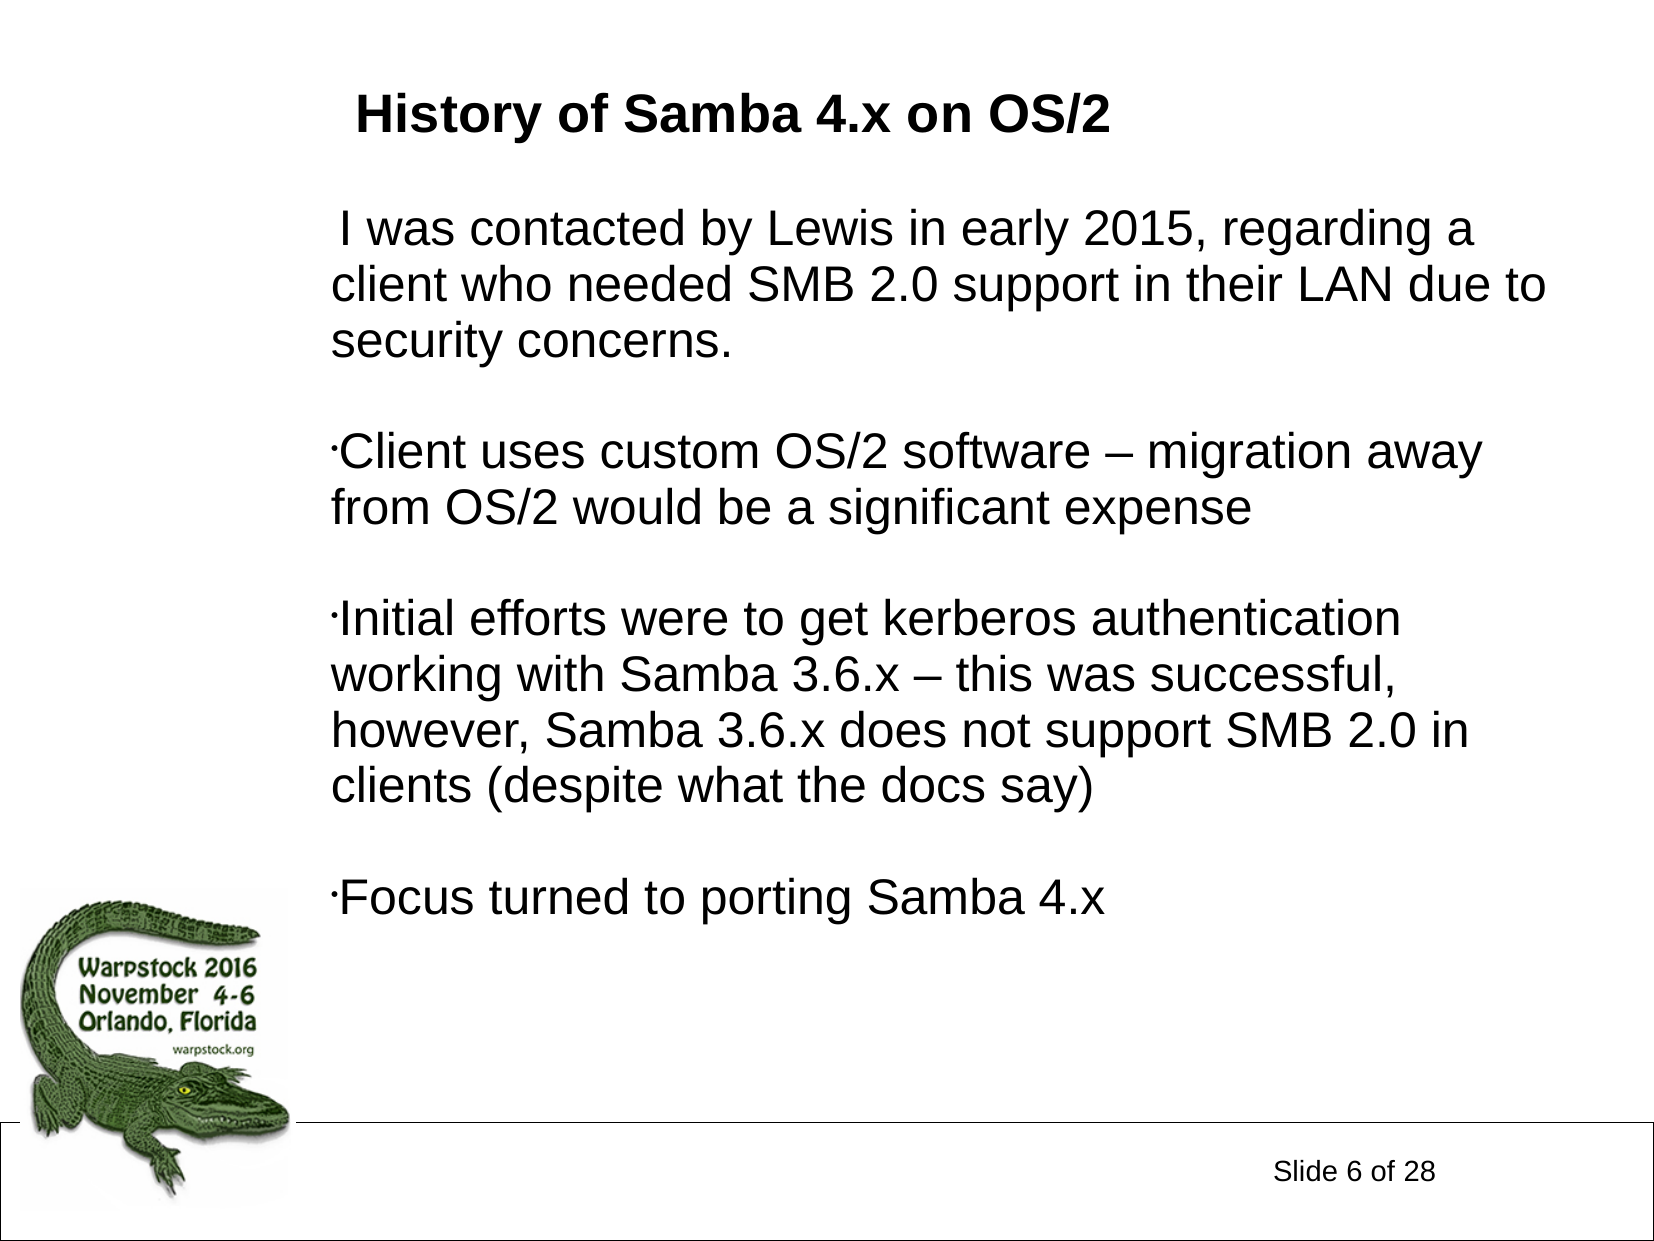

# History of Samba 4.x on OS/2
I was contacted by Lewis in early 2015, regarding a client who needed SMB 2.0 support in their LAN due to security concerns.
Client uses custom OS/2 software – migration away from OS/2 would be a significant expense
Initial efforts were to get kerberos authentication working with Samba 3.6.x – this was successful, however, Samba 3.6.x does not support SMB 2.0 in clients (despite what the docs say)
Focus turned to porting Samba 4.x